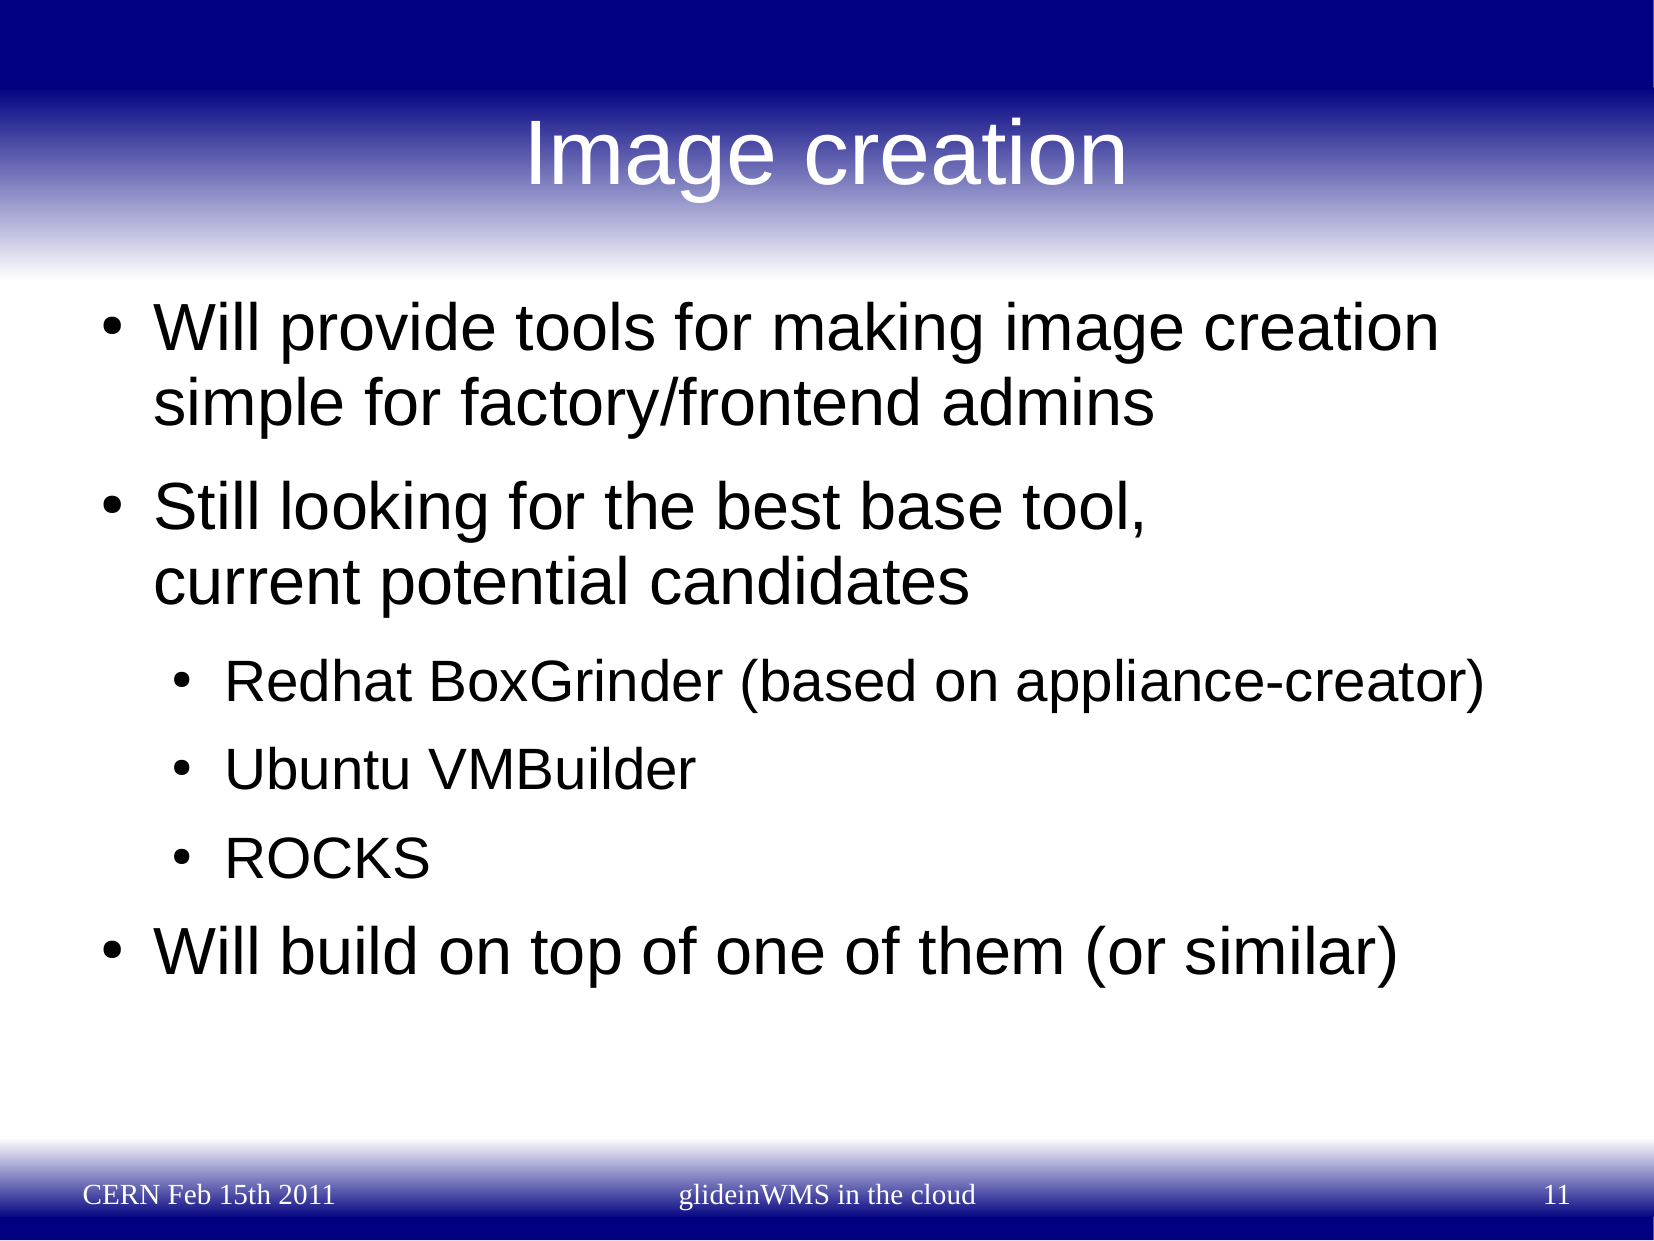

# Image creation
Will provide tools for making image creation simple for factory/frontend admins
Still looking for the best base tool,
current potential candidates
Redhat BoxGrinder (based on appliance-creator)
Ubuntu VMBuilder
ROCKS
Will build on top of one of them (or similar)
CERN Feb 15th 2011
glideinWMS in the cloud
11